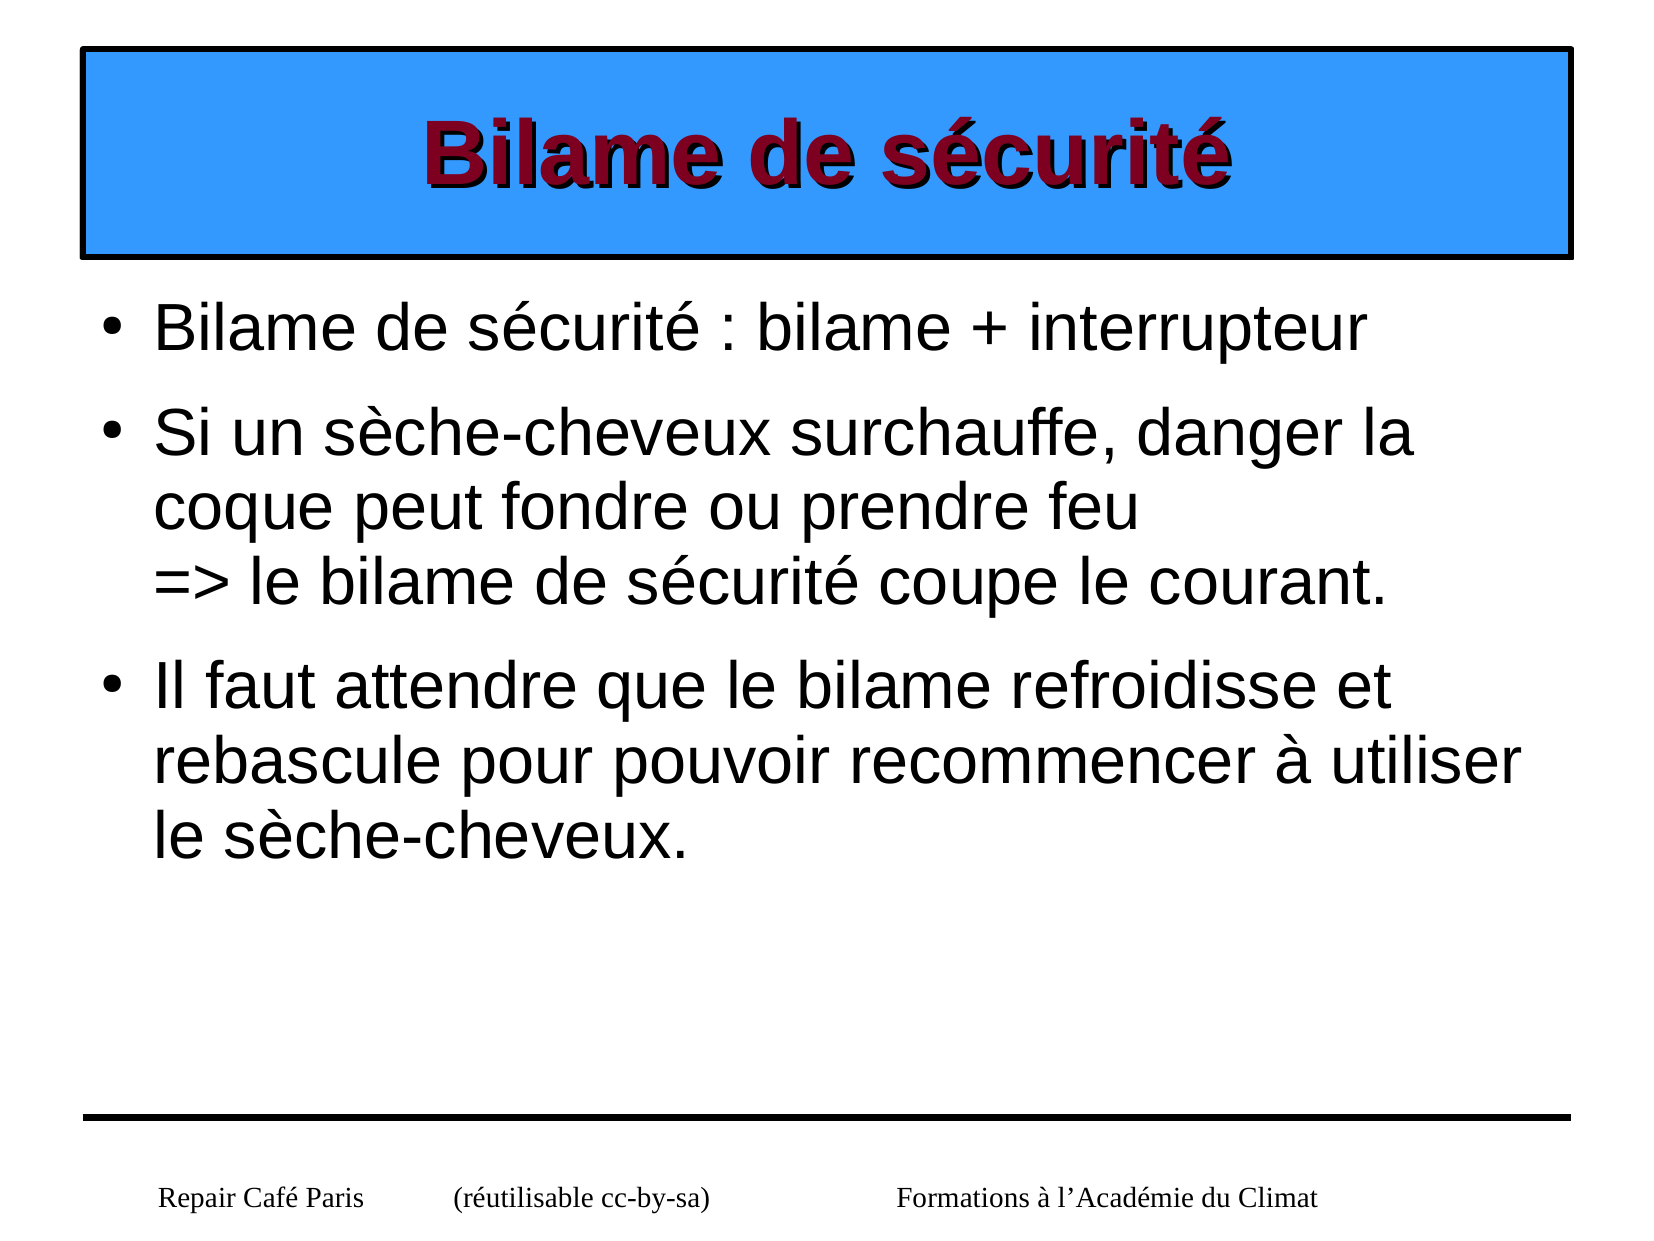

# Bilame de sécurité
Bilame de sécurité : bilame + interrupteur
Si un sèche-cheveux surchauffe, danger la coque peut fondre ou prendre feu
=> le bilame de sécurité coupe le courant.
Il faut attendre que le bilame refroidisse et rebascule pour pouvoir recommencer à utiliser le sèche-cheveux.